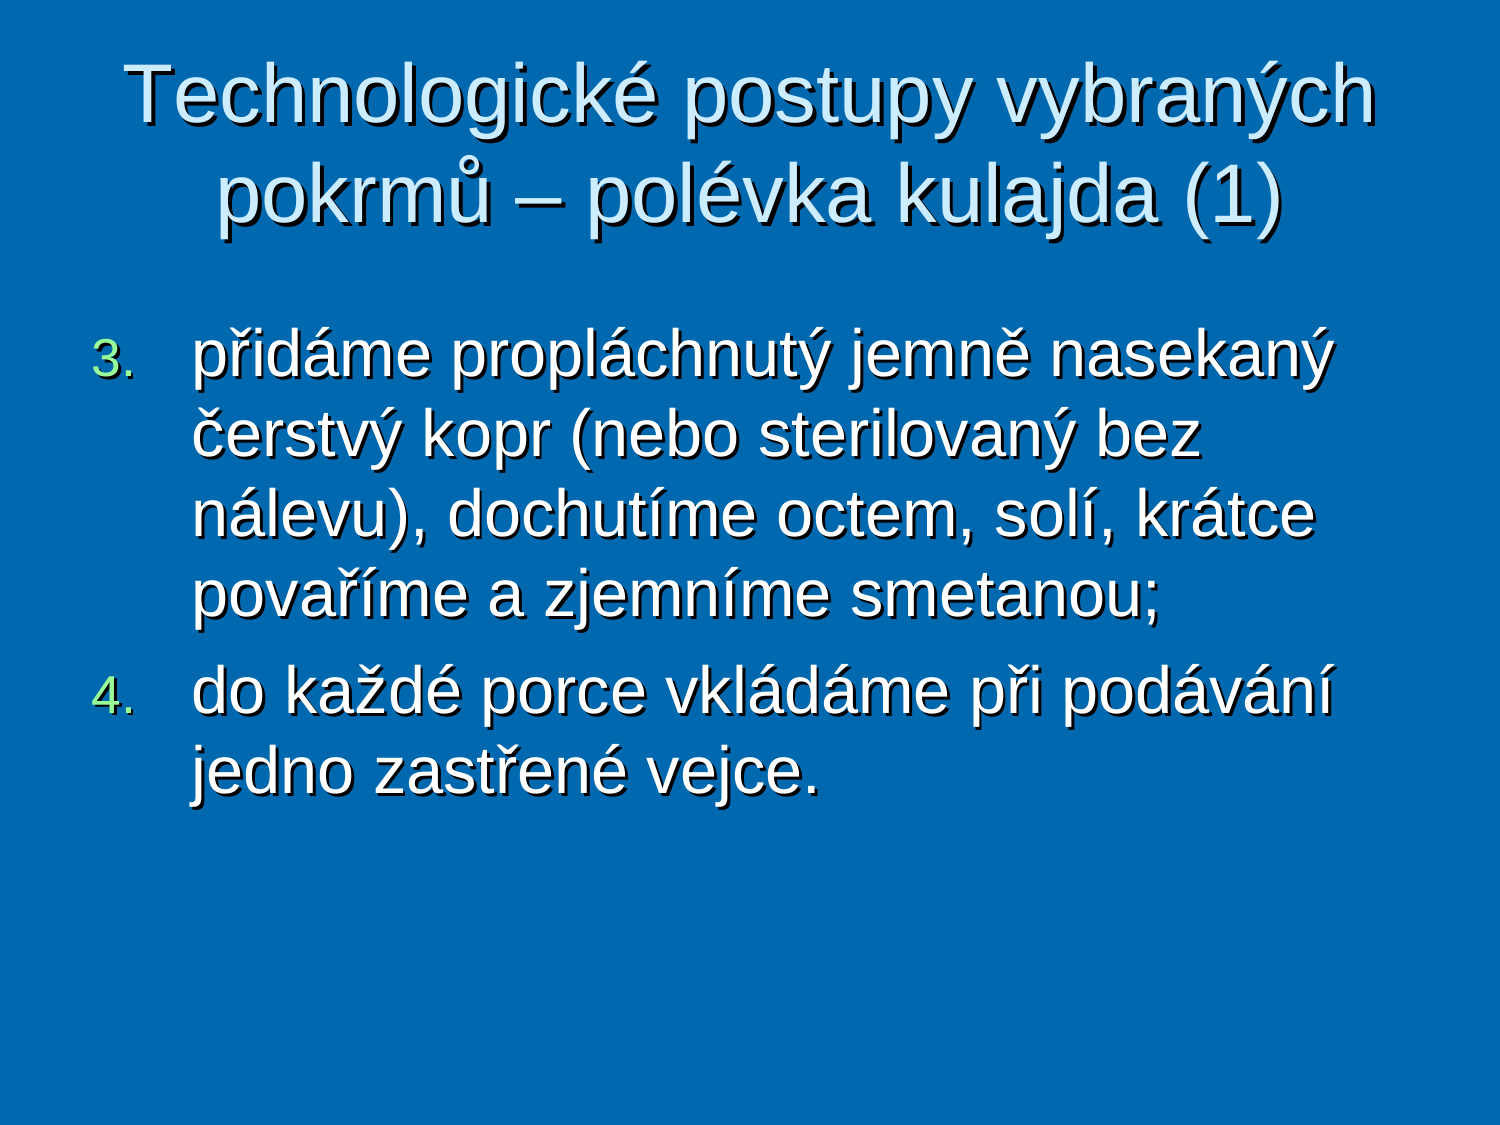

# Technologické postupy vybraných pokrmů – polévka kulajda (1)
přidáme propláchnutý jemně nasekaný čerstvý kopr (nebo sterilovaný bez nálevu), dochutíme octem, solí, krátce povaříme a zjemníme smetanou;
do každé porce vkládáme při podávání jedno zastřené vejce.